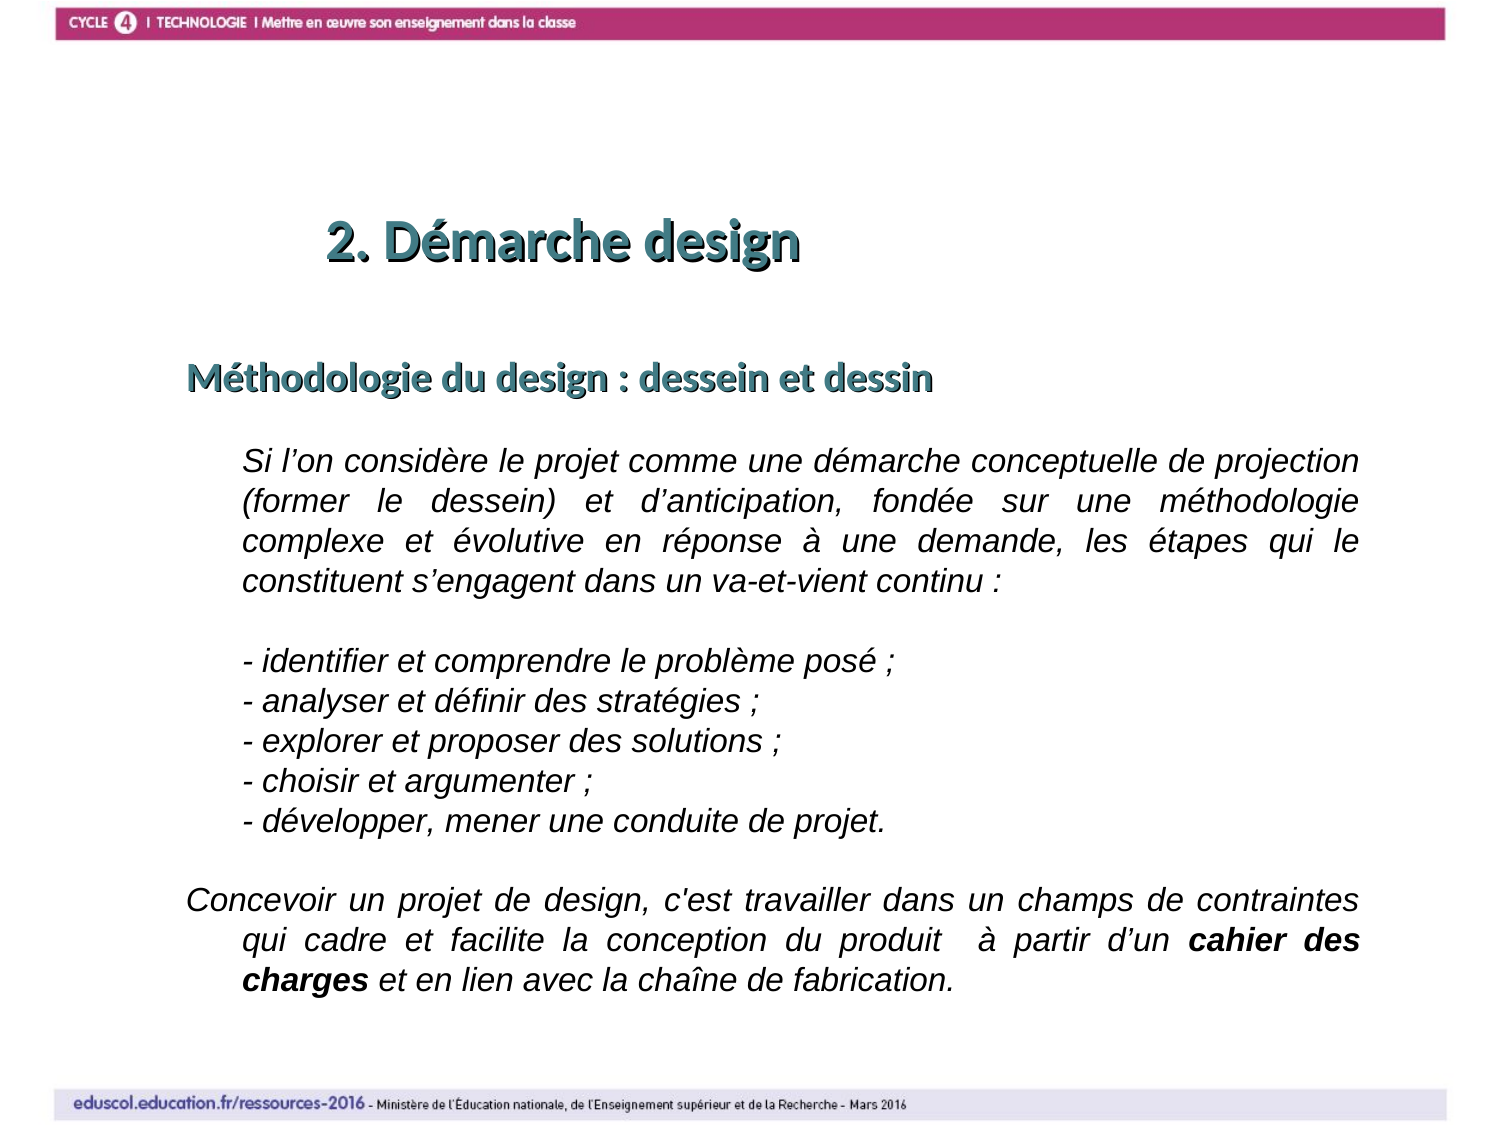

# 2. Démarche design
Méthodologie du design : dessein et dessin
Si l’on considère le projet comme une démarche conceptuelle de projection (former le dessein) et d’anticipation, fondée sur une méthodologie complexe et évolutive en réponse à une demande, les étapes qui le constituent s’engagent dans un va-et-vient continu :
- identifier et comprendre le problème posé ;
- analyser et définir des stratégies ;
- explorer et proposer des solutions ;
- choisir et argumenter ;
- développer, mener une conduite de projet.
Concevoir un projet de design, c'est travailler dans un champs de contraintes qui cadre et facilite la conception du produit à partir d’un cahier des charges et en lien avec la chaîne de fabrication.